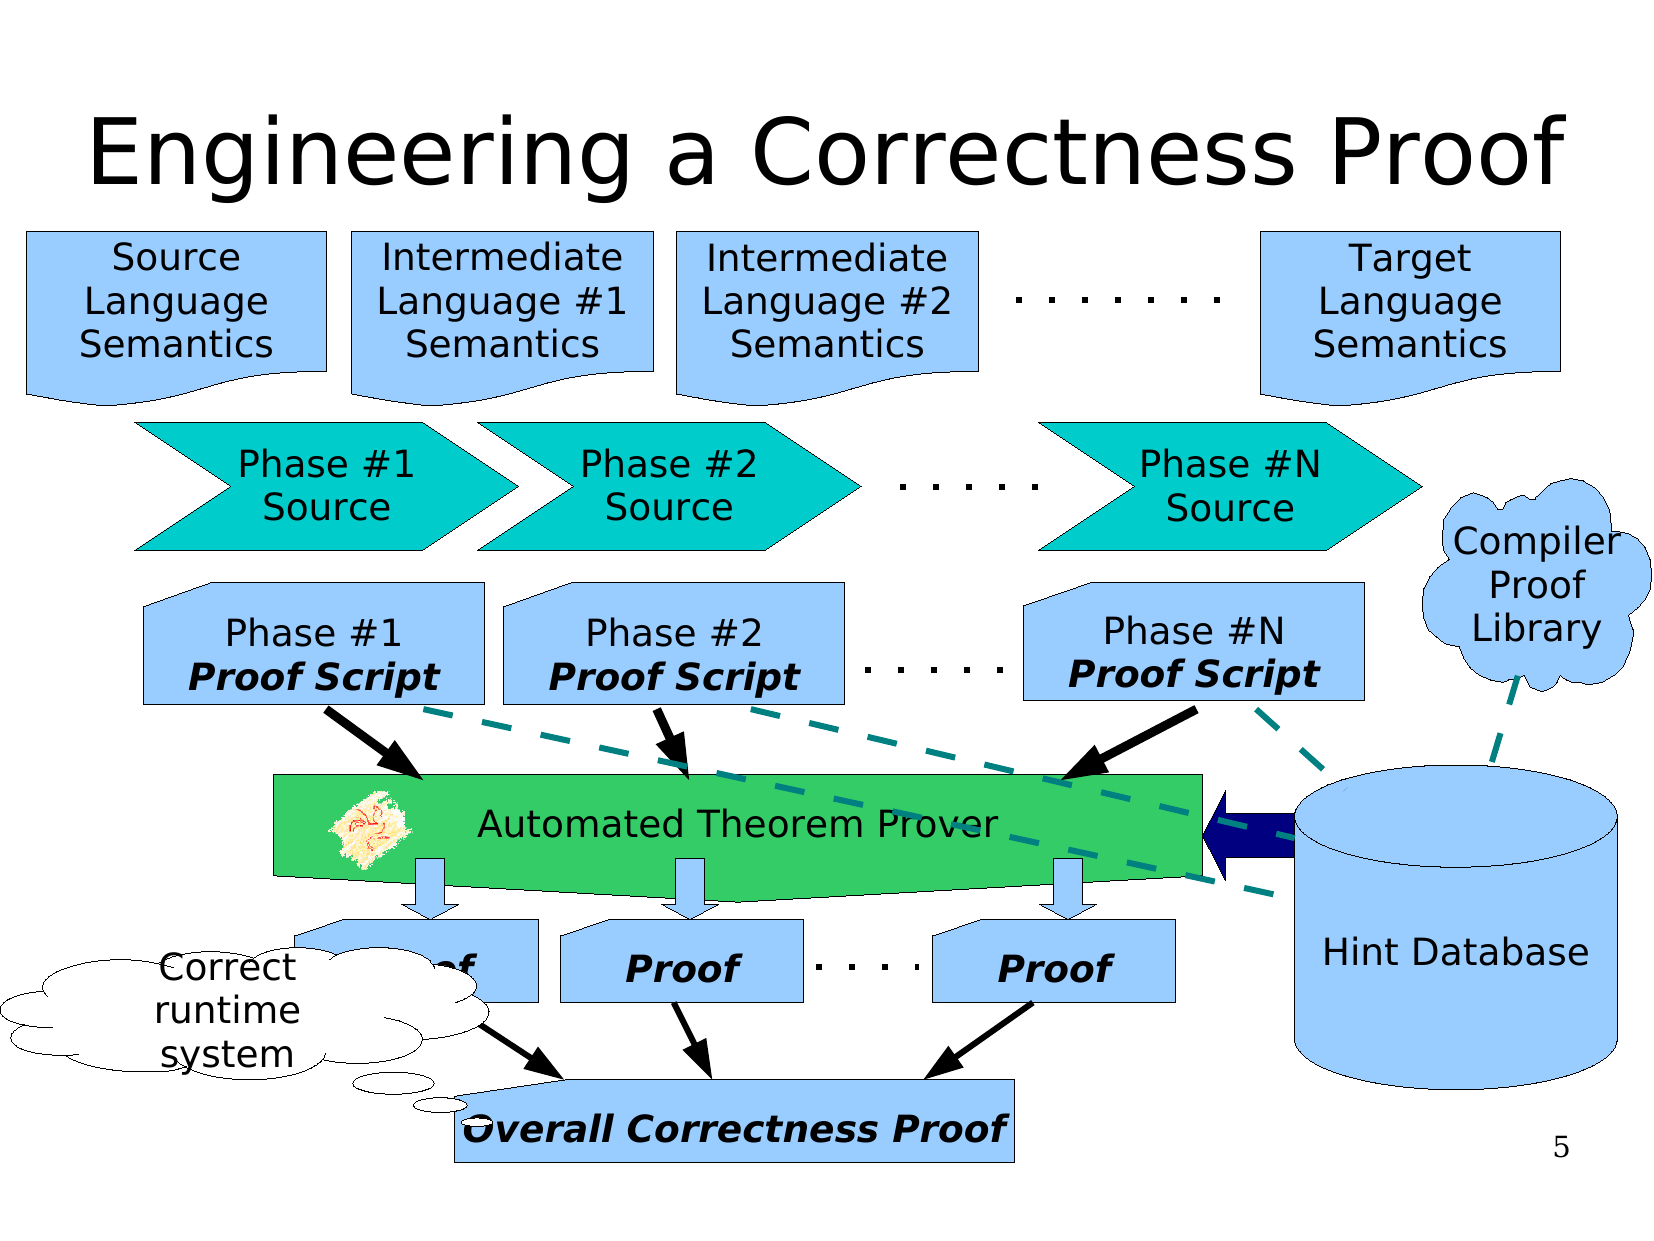

# Engineering a Correctness Proof
Source
Language
Semantics
Intermediate
Language #1
Semantics
Intermediate
Language #2
Semantics
Target
Language
Semantics
Phase #1
Source
Phase #2
Source
Phase #N
Source
Compiler
Proof
Library
Phase #1
Proof Script
Phase #2
Proof Script
Phase #N
Proof Script
Automated Theorem Prover
Hint Database
Proof
Proof
Proof
Correct runtime system
Overall Correctness Proof
5